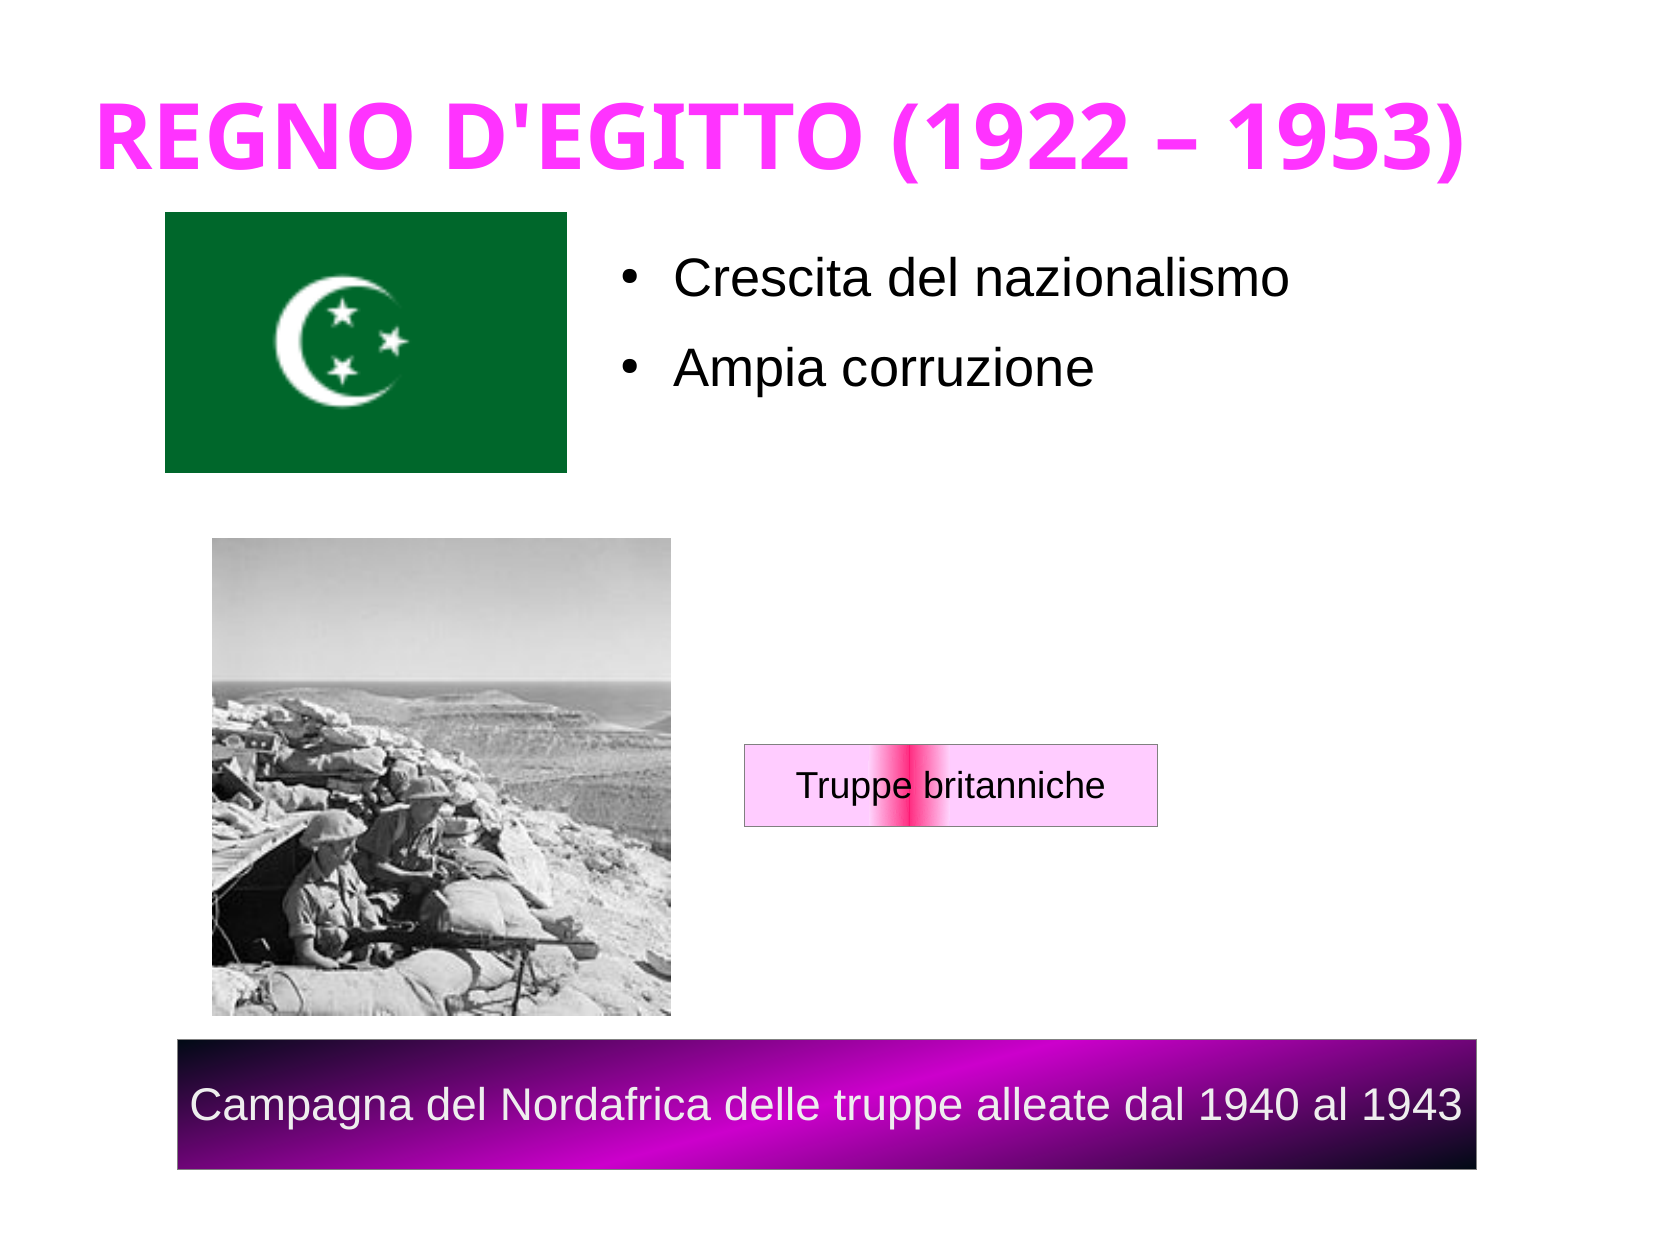

# REGNO D'EGITTO (1922 – 1953)
Crescita del nazionalismo
Ampia corruzione
Truppe britanniche
Campagna del Nordafrica delle truppe alleate dal 1940 al 1943